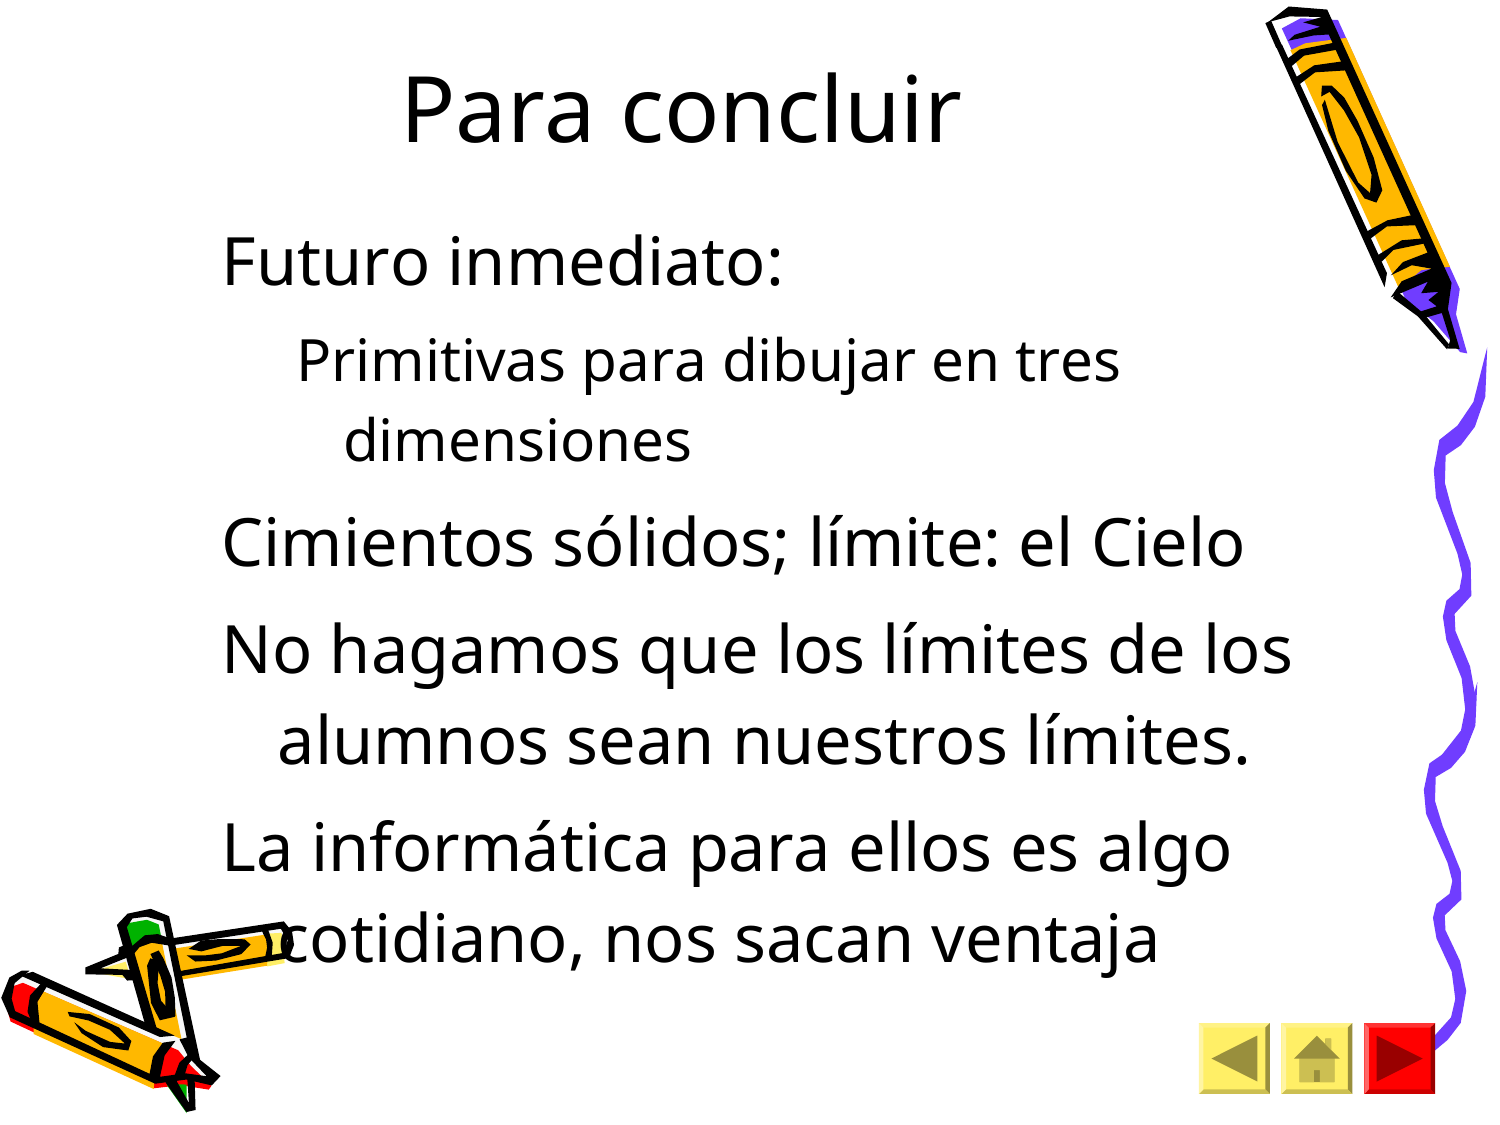

# Para concluir
Futuro inmediato:
Primitivas para dibujar en tres dimensiones
Cimientos sólidos; límite: el Cielo
No hagamos que los límites de los alumnos sean nuestros límites.
La informática para ellos es algo cotidiano, nos sacan ventaja